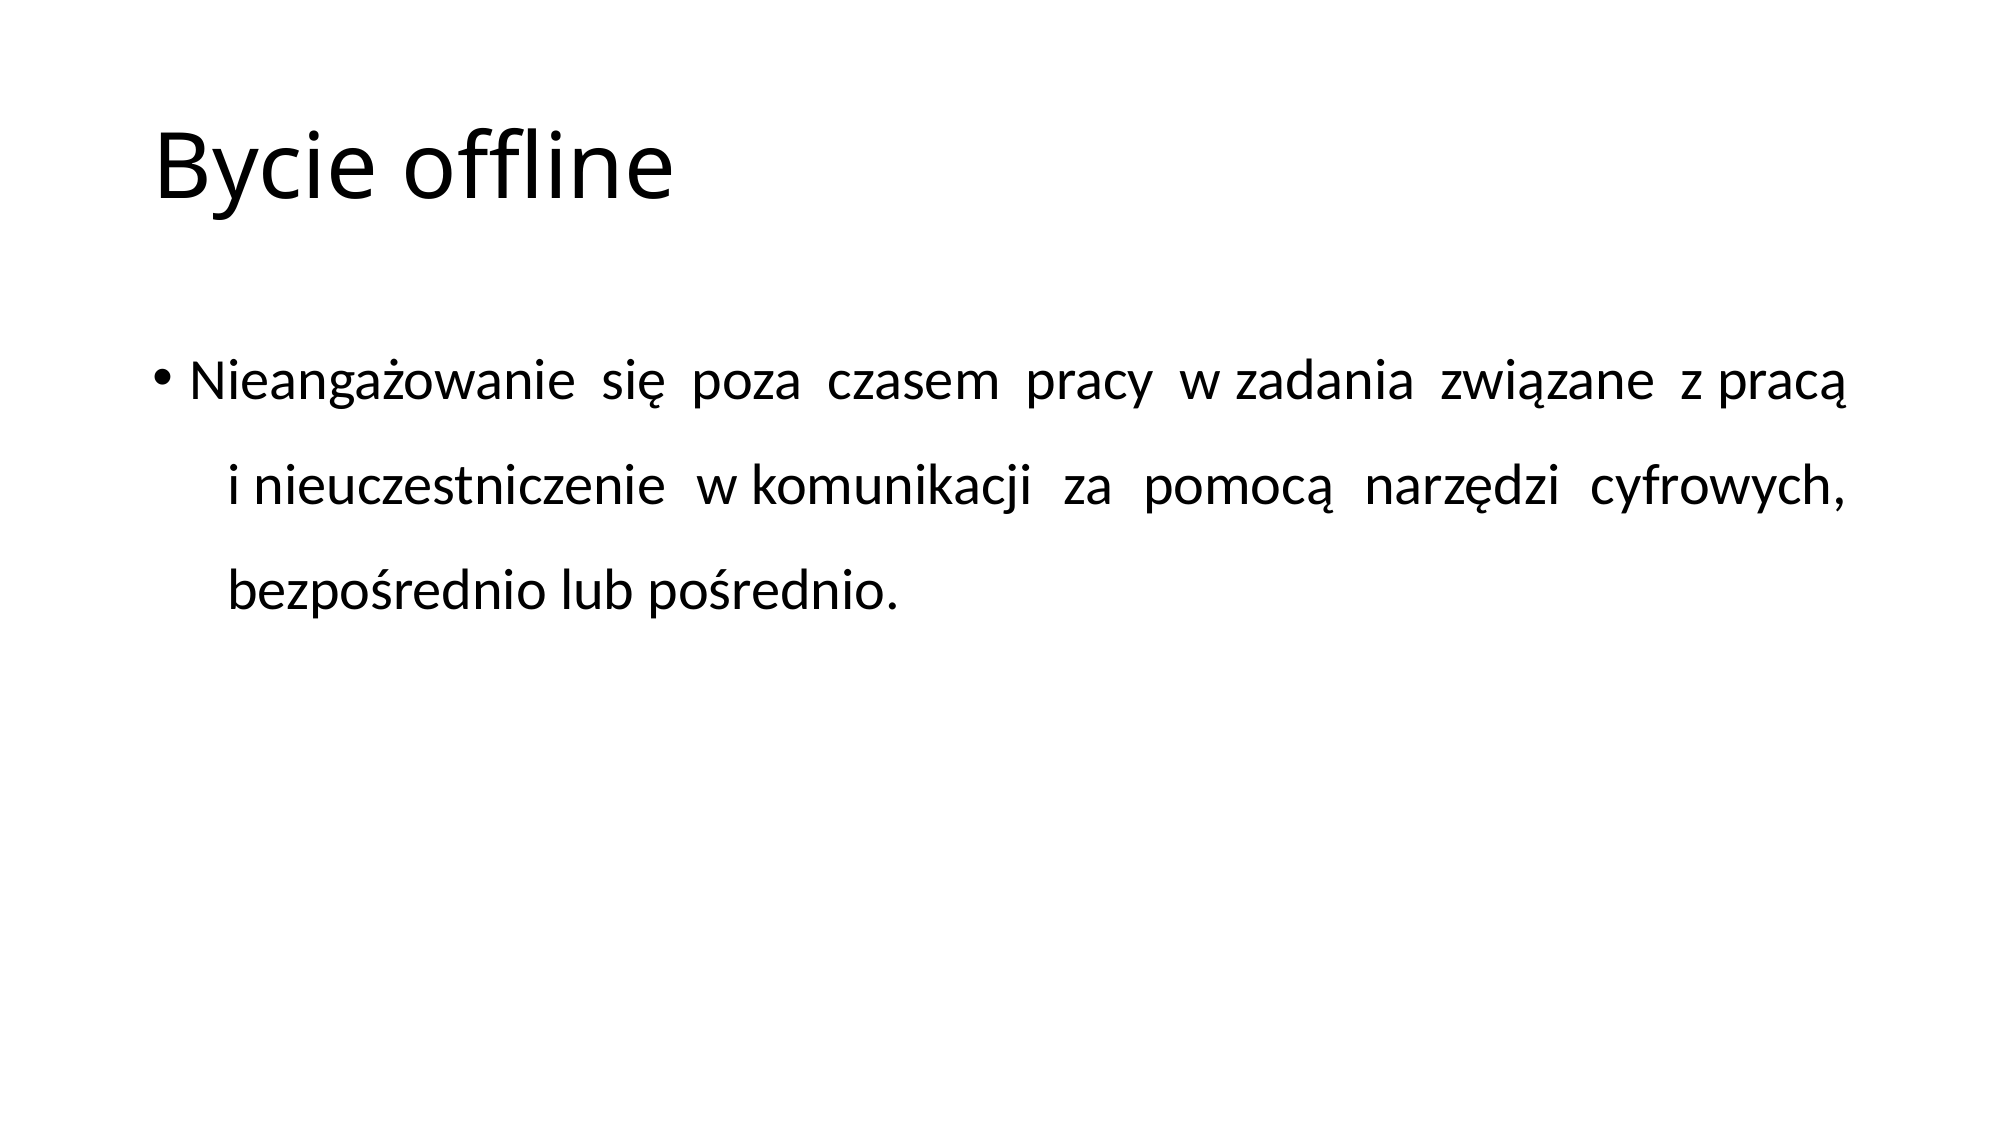

# Bycie offline
Nieangażowanie się poza czasem pracy w zadania związane z pracą i nieuczestniczenie w komunikacji za pomocą narzędzi cyfrowych, bezpośrednio lub pośrednio.